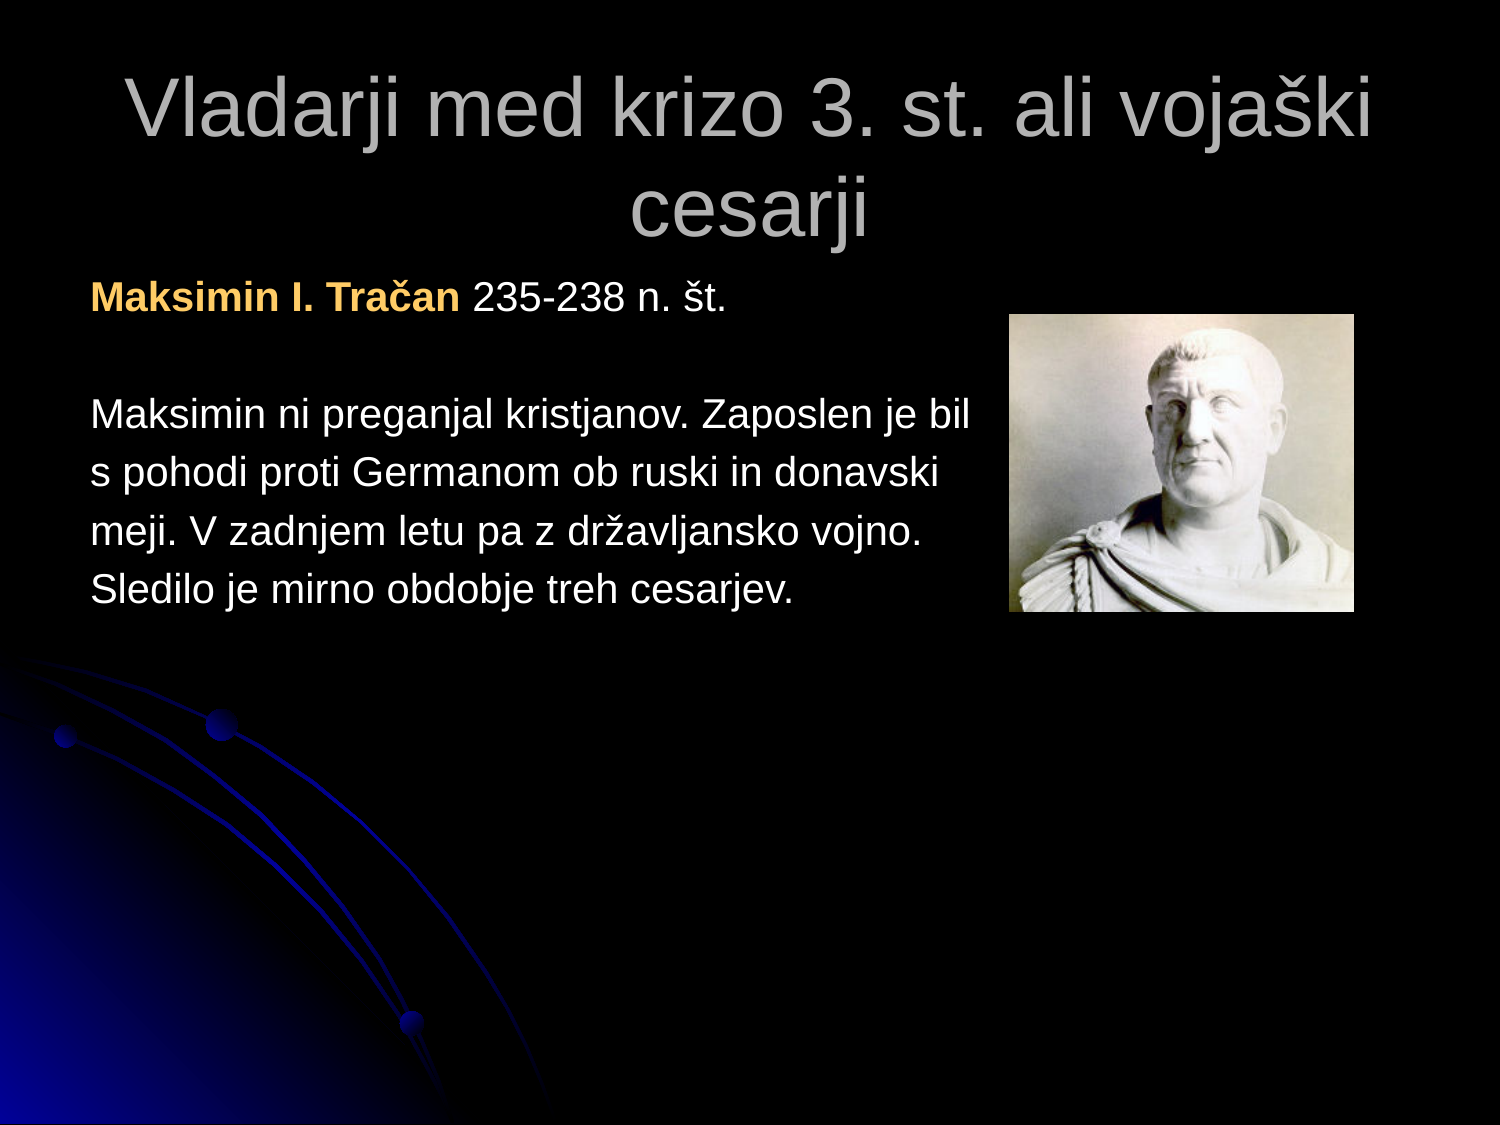

# Vladarji med krizo 3. st. ali vojaški cesarji
Maksimin I. Tračan 235-238 n. št.
Maksimin ni preganjal kristjanov. Zaposlen je bil
s pohodi proti Germanom ob ruski in donavski
meji. V zadnjem letu pa z državljansko vojno.
Sledilo je mirno obdobje treh cesarjev.